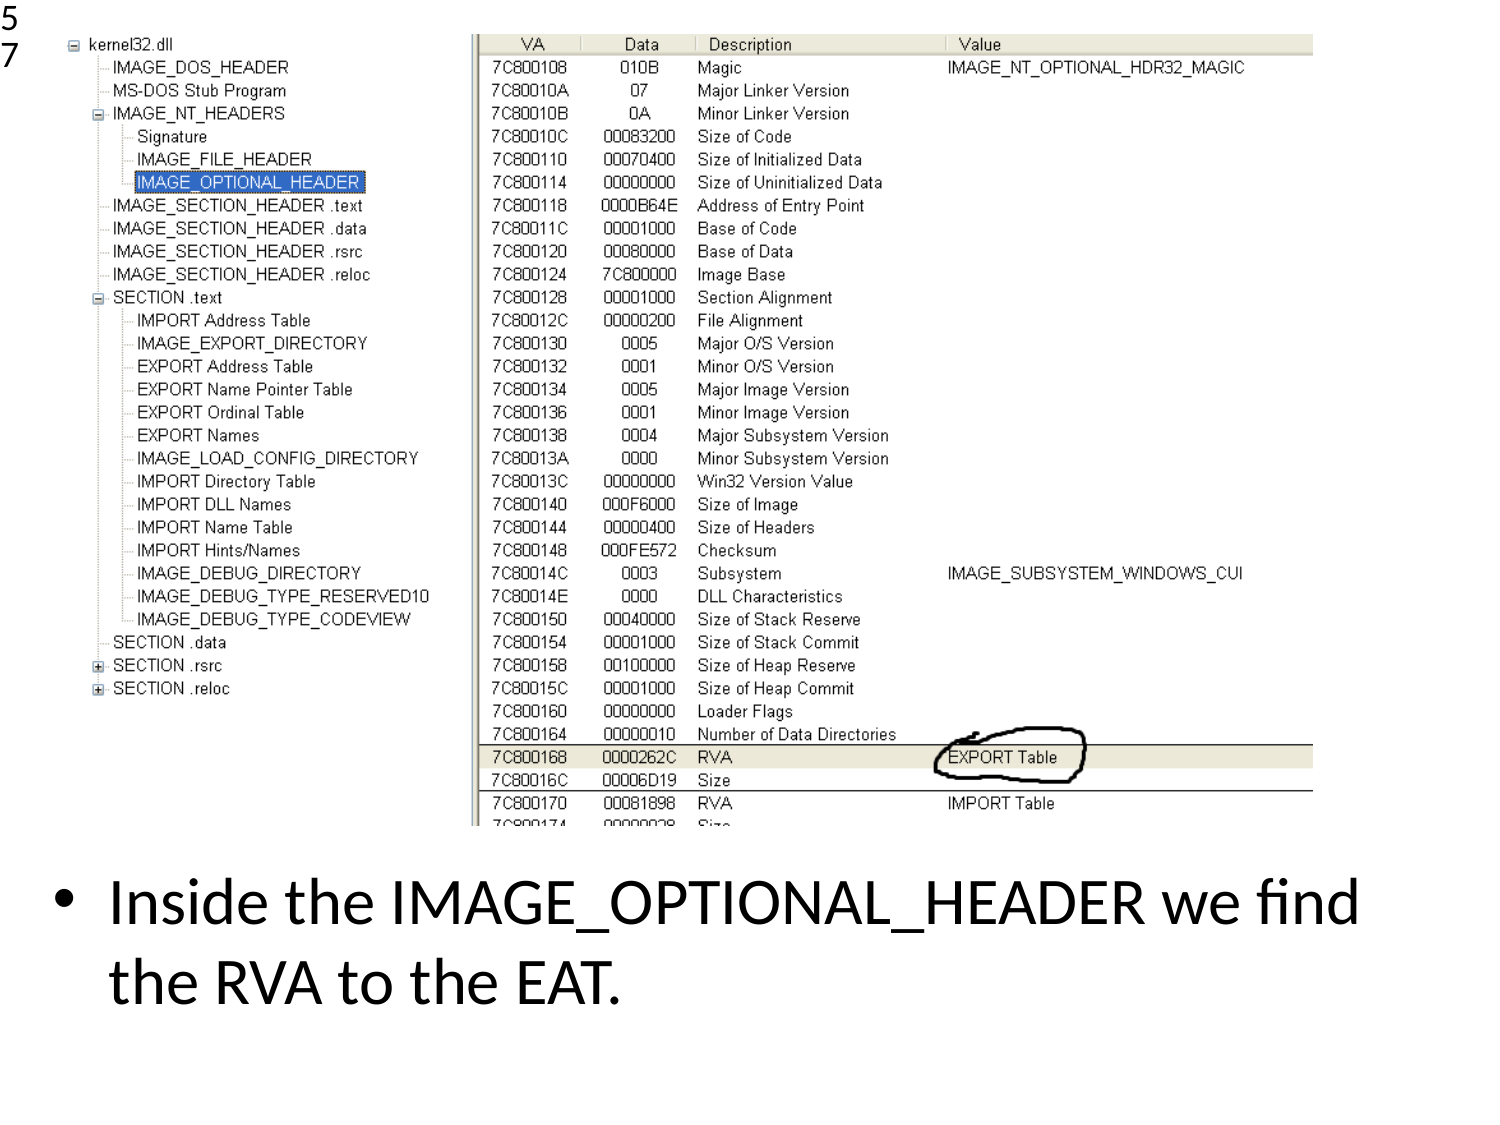

# Inside the IMAGE_OPTIONAL_HEADER we find the RVA to the EAT.